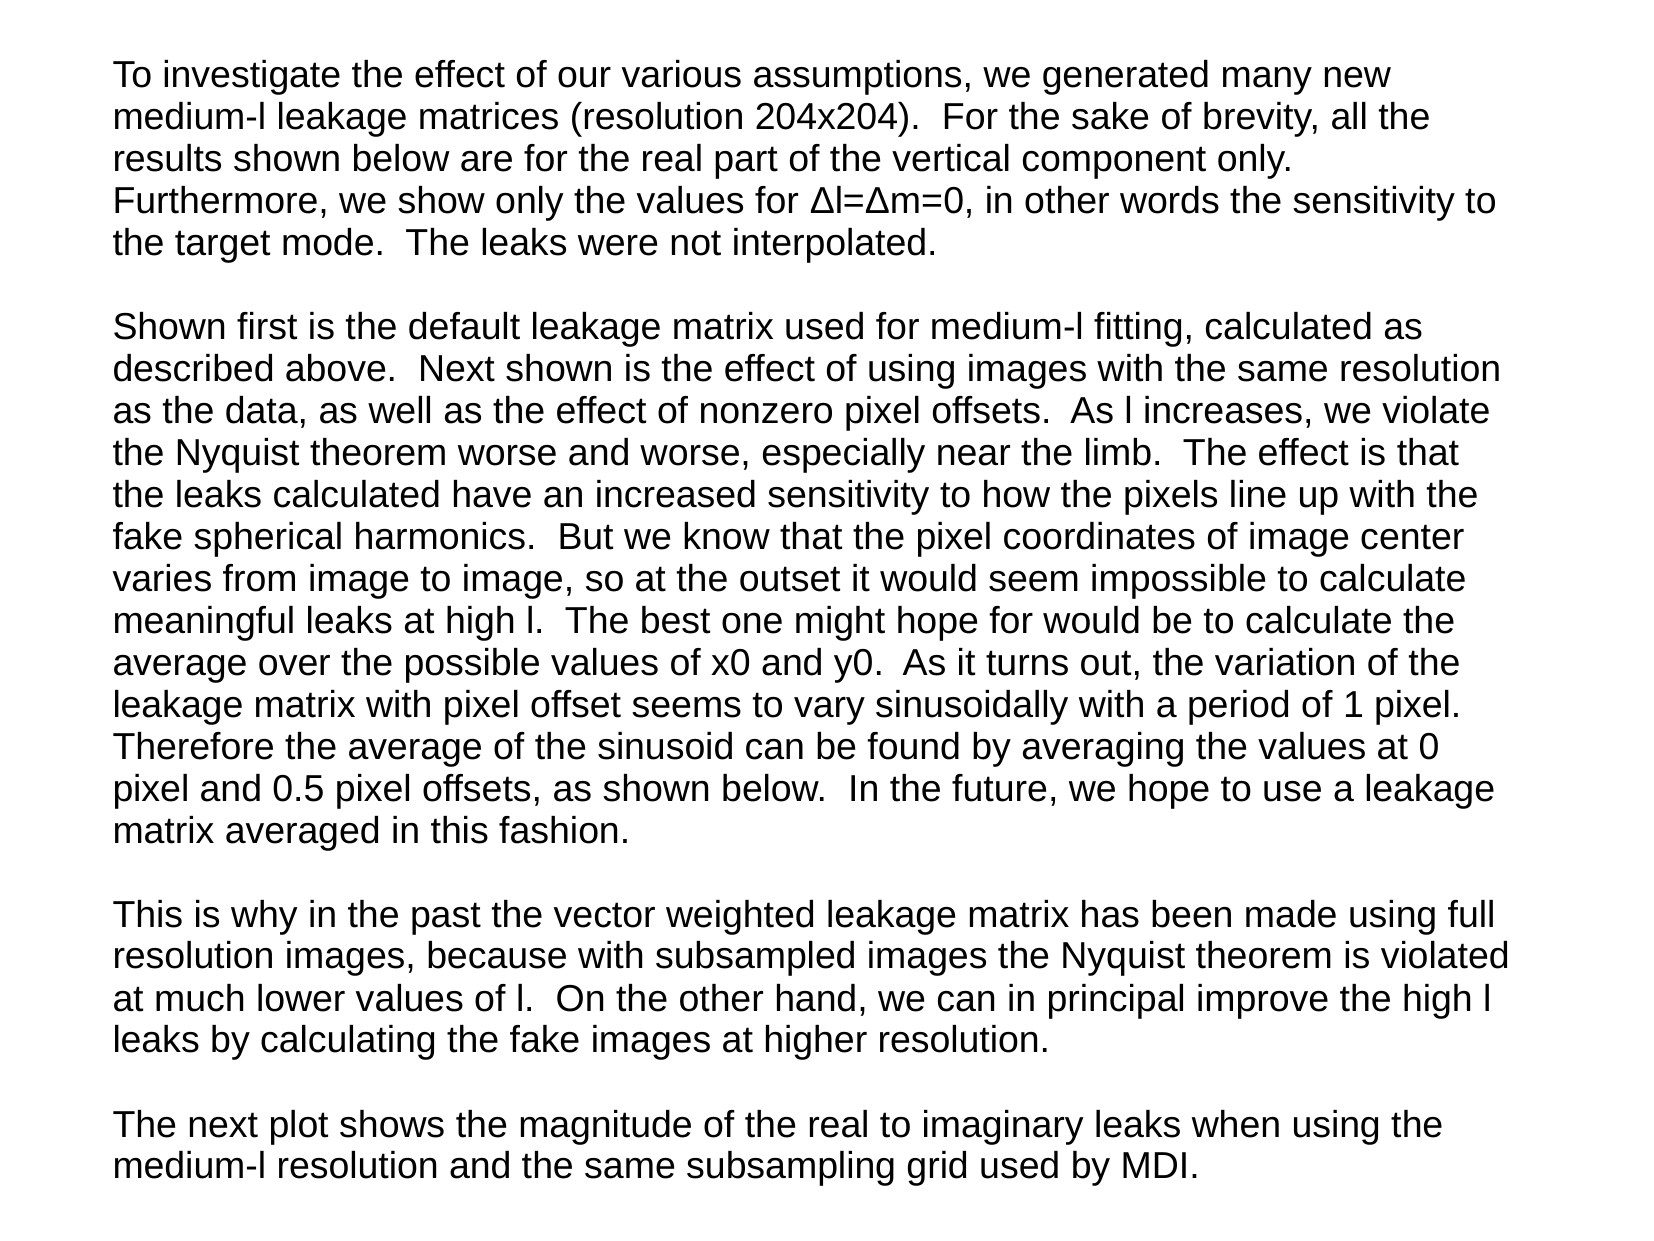

To investigate the effect of our various assumptions, we generated many new medium-l leakage matrices (resolution 204x204). For the sake of brevity, all the results shown below are for the real part of the vertical component only. Furthermore, we show only the values for Δl=Δm=0, in other words the sensitivity to the target mode. The leaks were not interpolated.
Shown first is the default leakage matrix used for medium-l fitting, calculated as described above. Next shown is the effect of using images with the same resolution as the data, as well as the effect of nonzero pixel offsets. As l increases, we violate the Nyquist theorem worse and worse, especially near the limb. The effect is that the leaks calculated have an increased sensitivity to how the pixels line up with the fake spherical harmonics. But we know that the pixel coordinates of image center varies from image to image, so at the outset it would seem impossible to calculate meaningful leaks at high l. The best one might hope for would be to calculate the average over the possible values of x0 and y0. As it turns out, the variation of the leakage matrix with pixel offset seems to vary sinusoidally with a period of 1 pixel. Therefore the average of the sinusoid can be found by averaging the values at 0 pixel and 0.5 pixel offsets, as shown below. In the future, we hope to use a leakage matrix averaged in this fashion.
This is why in the past the vector weighted leakage matrix has been made using full resolution images, because with subsampled images the Nyquist theorem is violated at much lower values of l. On the other hand, we can in principal improve the high l leaks by calculating the fake images at higher resolution.
The next plot shows the magnitude of the real to imaginary leaks when using the medium-l resolution and the same subsampling grid used by MDI.